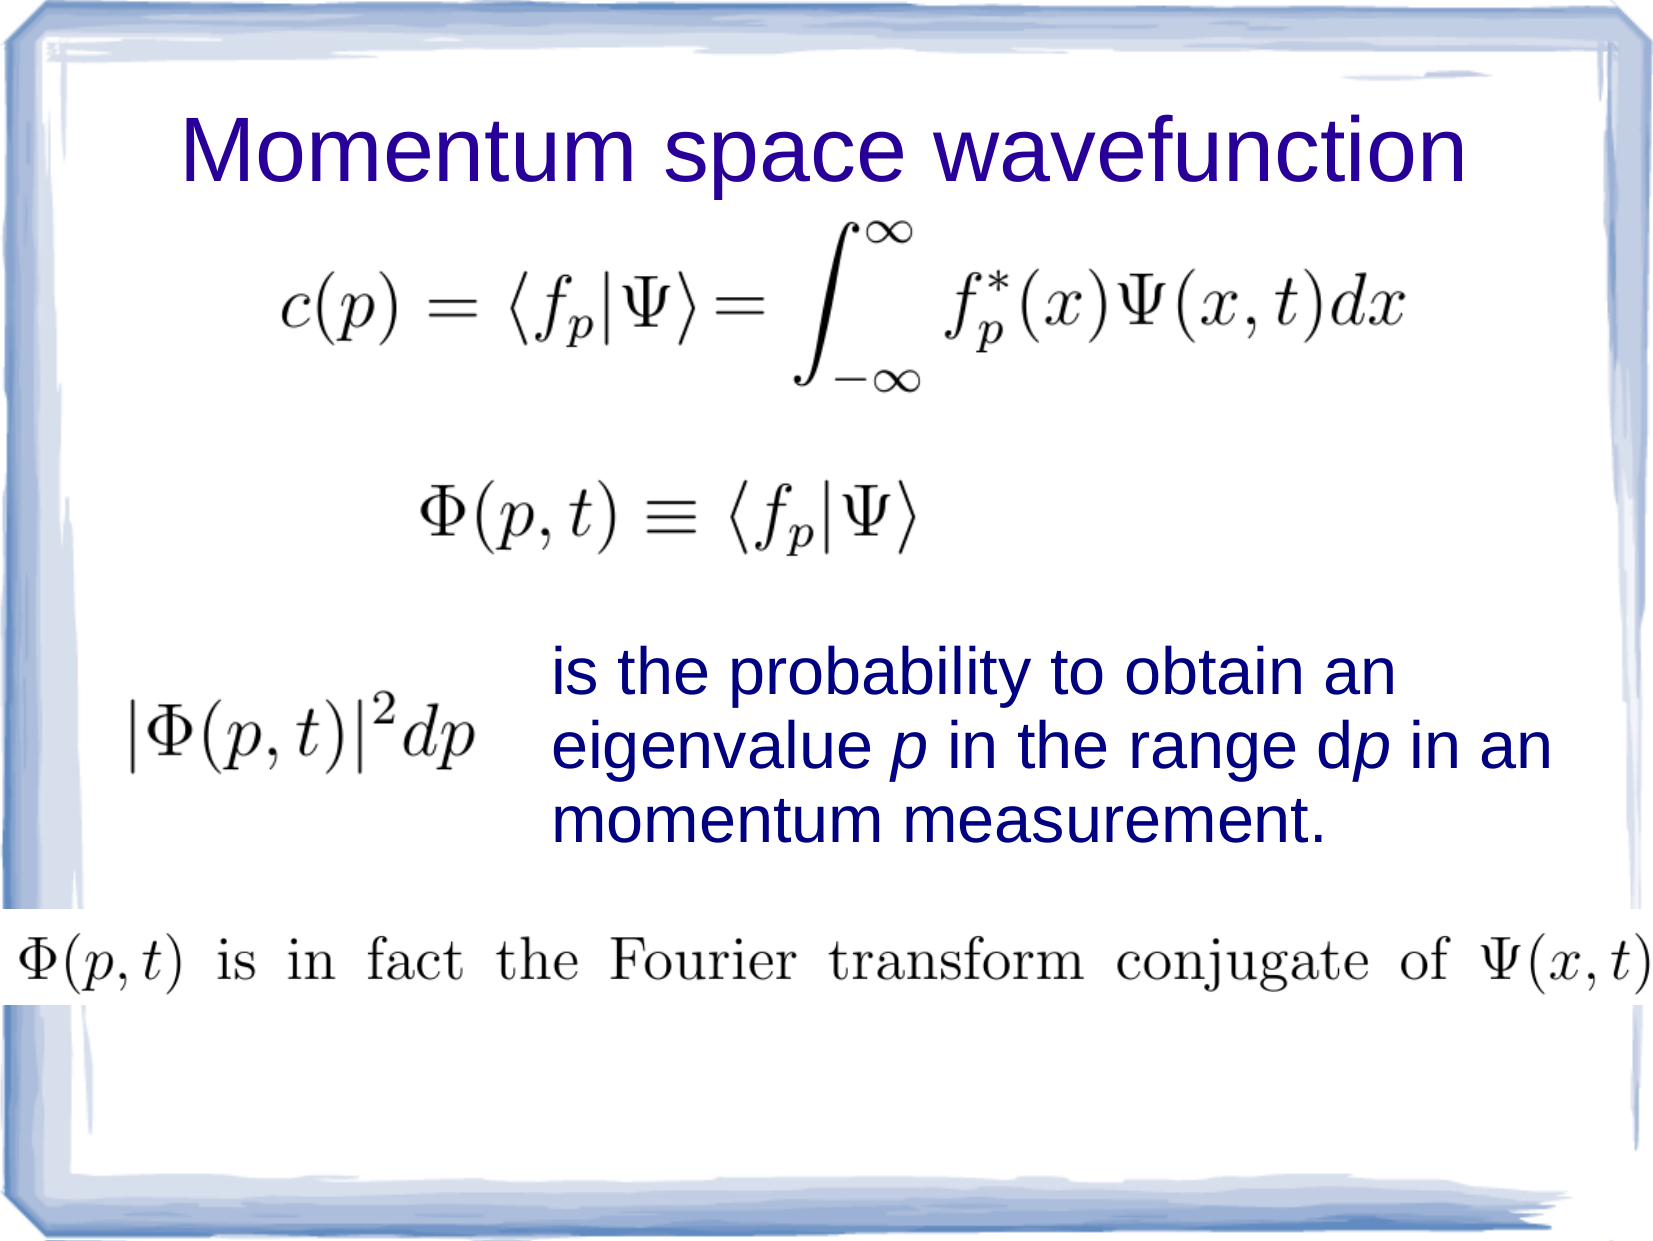

# Momentum space wavefunction
 is the probability to obtain an eigenvalue p in the range dp in an momentum measurement.